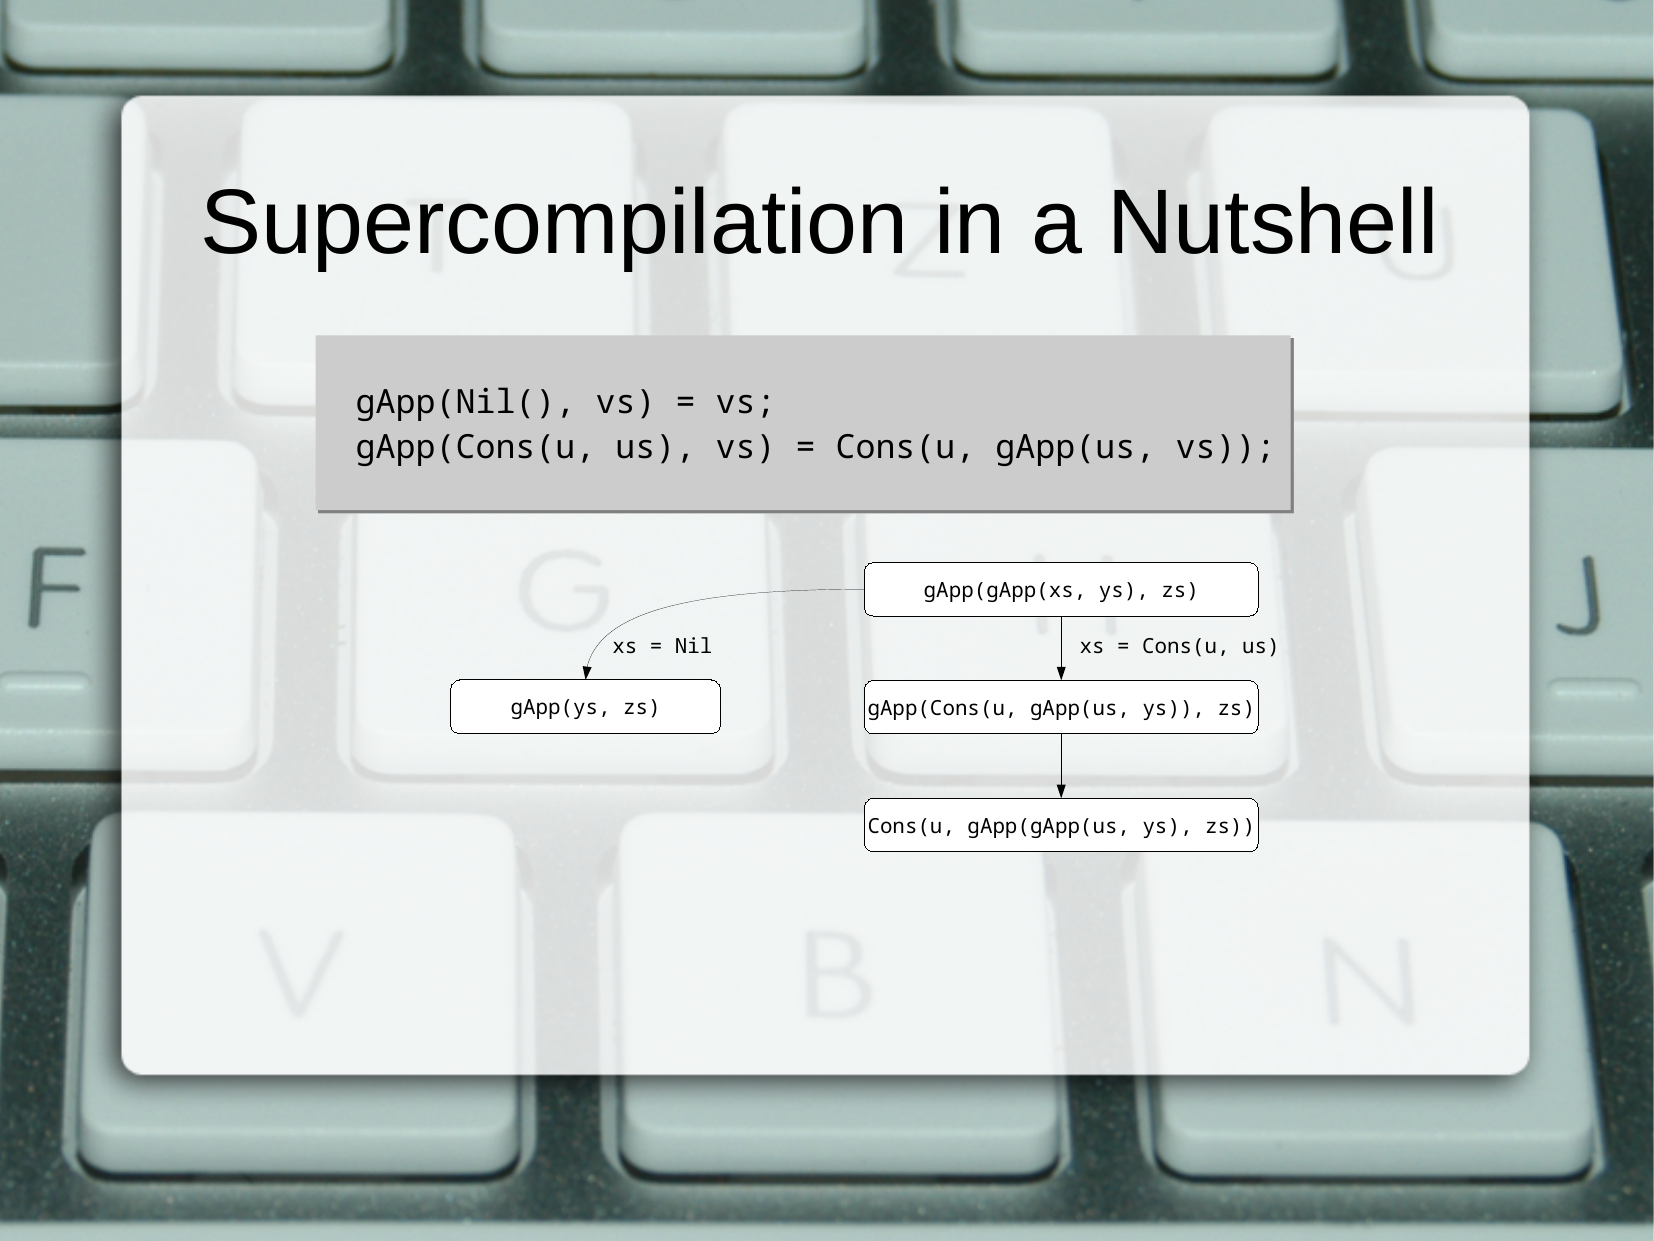

# Supercompilation in a Nutshell
 gApp(Nil(), vs) = vs;
 gApp(Cons(u, us), vs) = Cons(u, gApp(us, vs));
gApp(gApp(xs, ys), zs)
xs = Cons(u, us)
xs = Nil
gApp(ys, zs)
gApp(Cons(u, gApp(us, ys)), zs)
Cons(u, gApp(gApp(us, ys), zs))